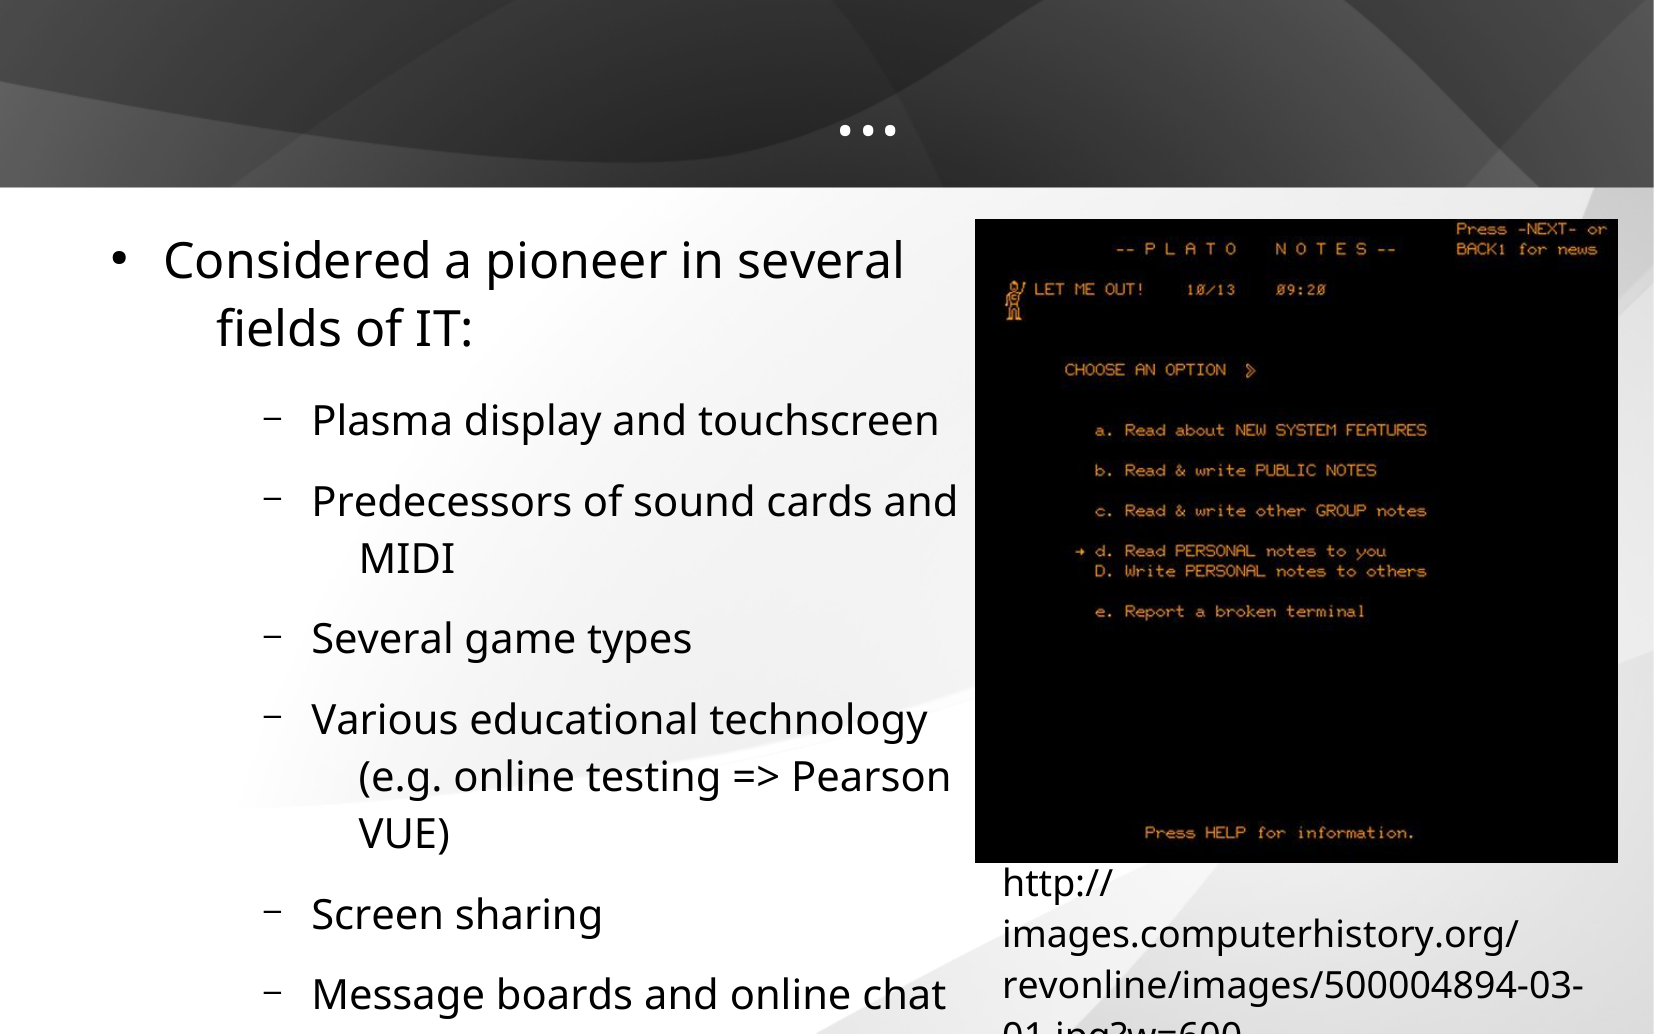

# ...
Considered a pioneer in several fields of IT:
Plasma display and touchscreen
Predecessors of sound cards and MIDI
Several game types
Various educational technology (e.g. online testing => Pearson VUE)
Screen sharing
Message boards and online chat
http://images.computerhistory.org/revonline/images/500004894-03-01.jpg?w=600